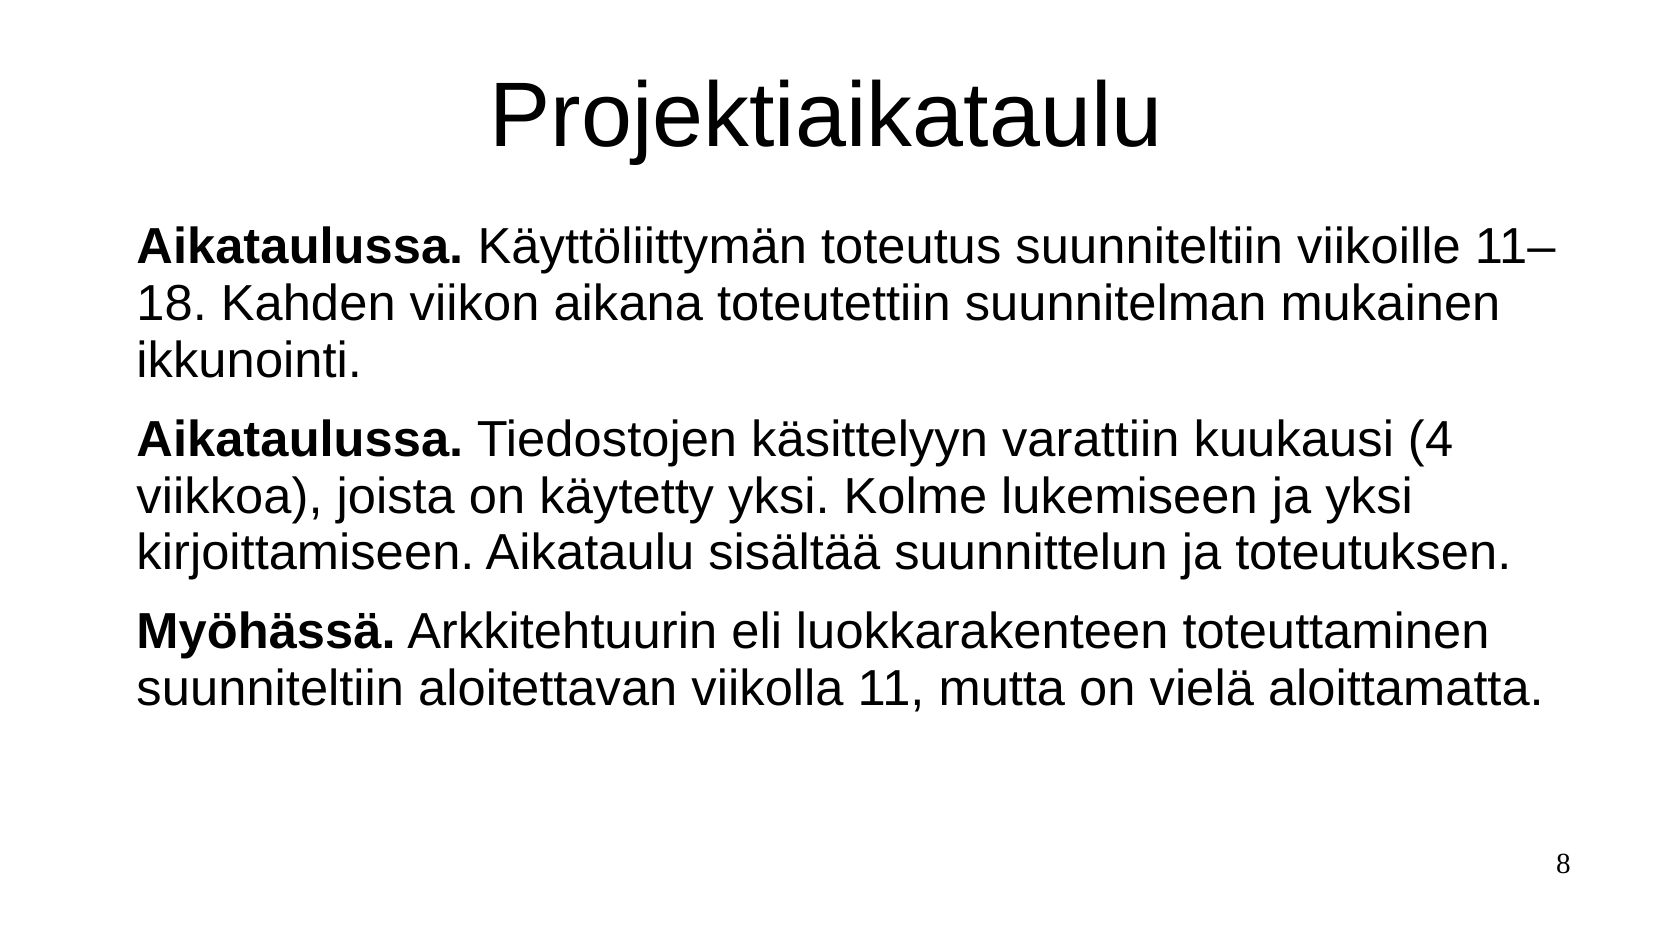

# Projektiaikataulu
Aikataulussa. Käyttöliittymän toteutus suunniteltiin viikoille 11–18. Kahden viikon aikana toteutettiin suunnitelman mukainen ikkunointi.
Aikataulussa. Tiedostojen käsittelyyn varattiin kuukausi (4 viikkoa), joista on käytetty yksi. Kolme lukemiseen ja yksi kirjoittamiseen. Aikataulu sisältää suunnittelun ja toteutuksen.
Myöhässä. Arkkitehtuurin eli luokkarakenteen toteuttaminen suunniteltiin aloitettavan viikolla 11, mutta on vielä aloittamatta.
8